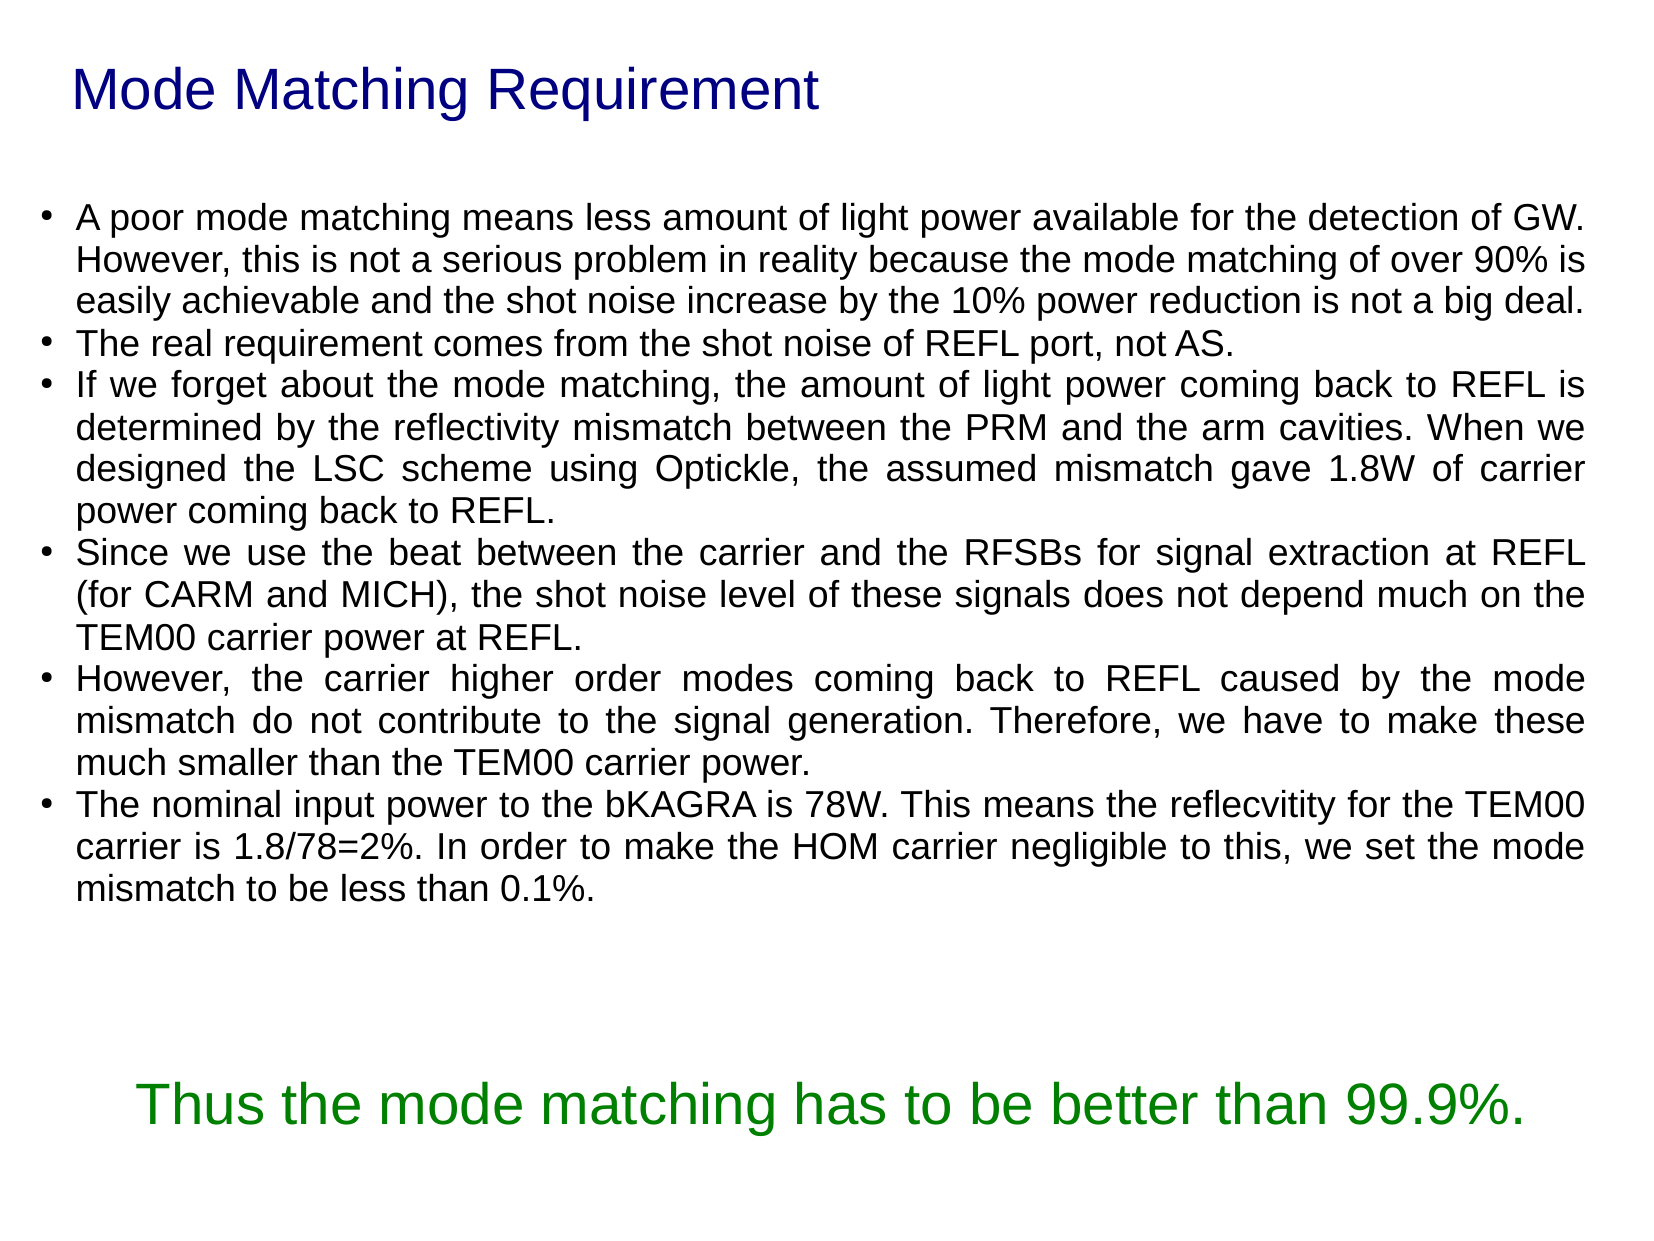

Mode Matching Requirement
A poor mode matching means less amount of light power available for the detection of GW.
However, this is not a serious problem in reality because the mode matching of over 90% is easily achievable and the shot noise increase by the 10% power reduction is not a big deal.
The real requirement comes from the shot noise of REFL port, not AS.
If we forget about the mode matching, the amount of light power coming back to REFL is determined by the reflectivity mismatch between the PRM and the arm cavities. When we designed the LSC scheme using Optickle, the assumed mismatch gave 1.8W of carrier power coming back to REFL.
Since we use the beat between the carrier and the RFSBs for signal extraction at REFL (for CARM and MICH), the shot noise level of these signals does not depend much on the TEM00 carrier power at REFL.
However, the carrier higher order modes coming back to REFL caused by the mode mismatch do not contribute to the signal generation. Therefore, we have to make these much smaller than the TEM00 carrier power.
The nominal input power to the bKAGRA is 78W. This means the reflecvitity for the TEM00 carrier is 1.8/78=2%. In order to make the HOM carrier negligible to this, we set the mode mismatch to be less than 0.1%.
Thus the mode matching has to be better than 99.9%.